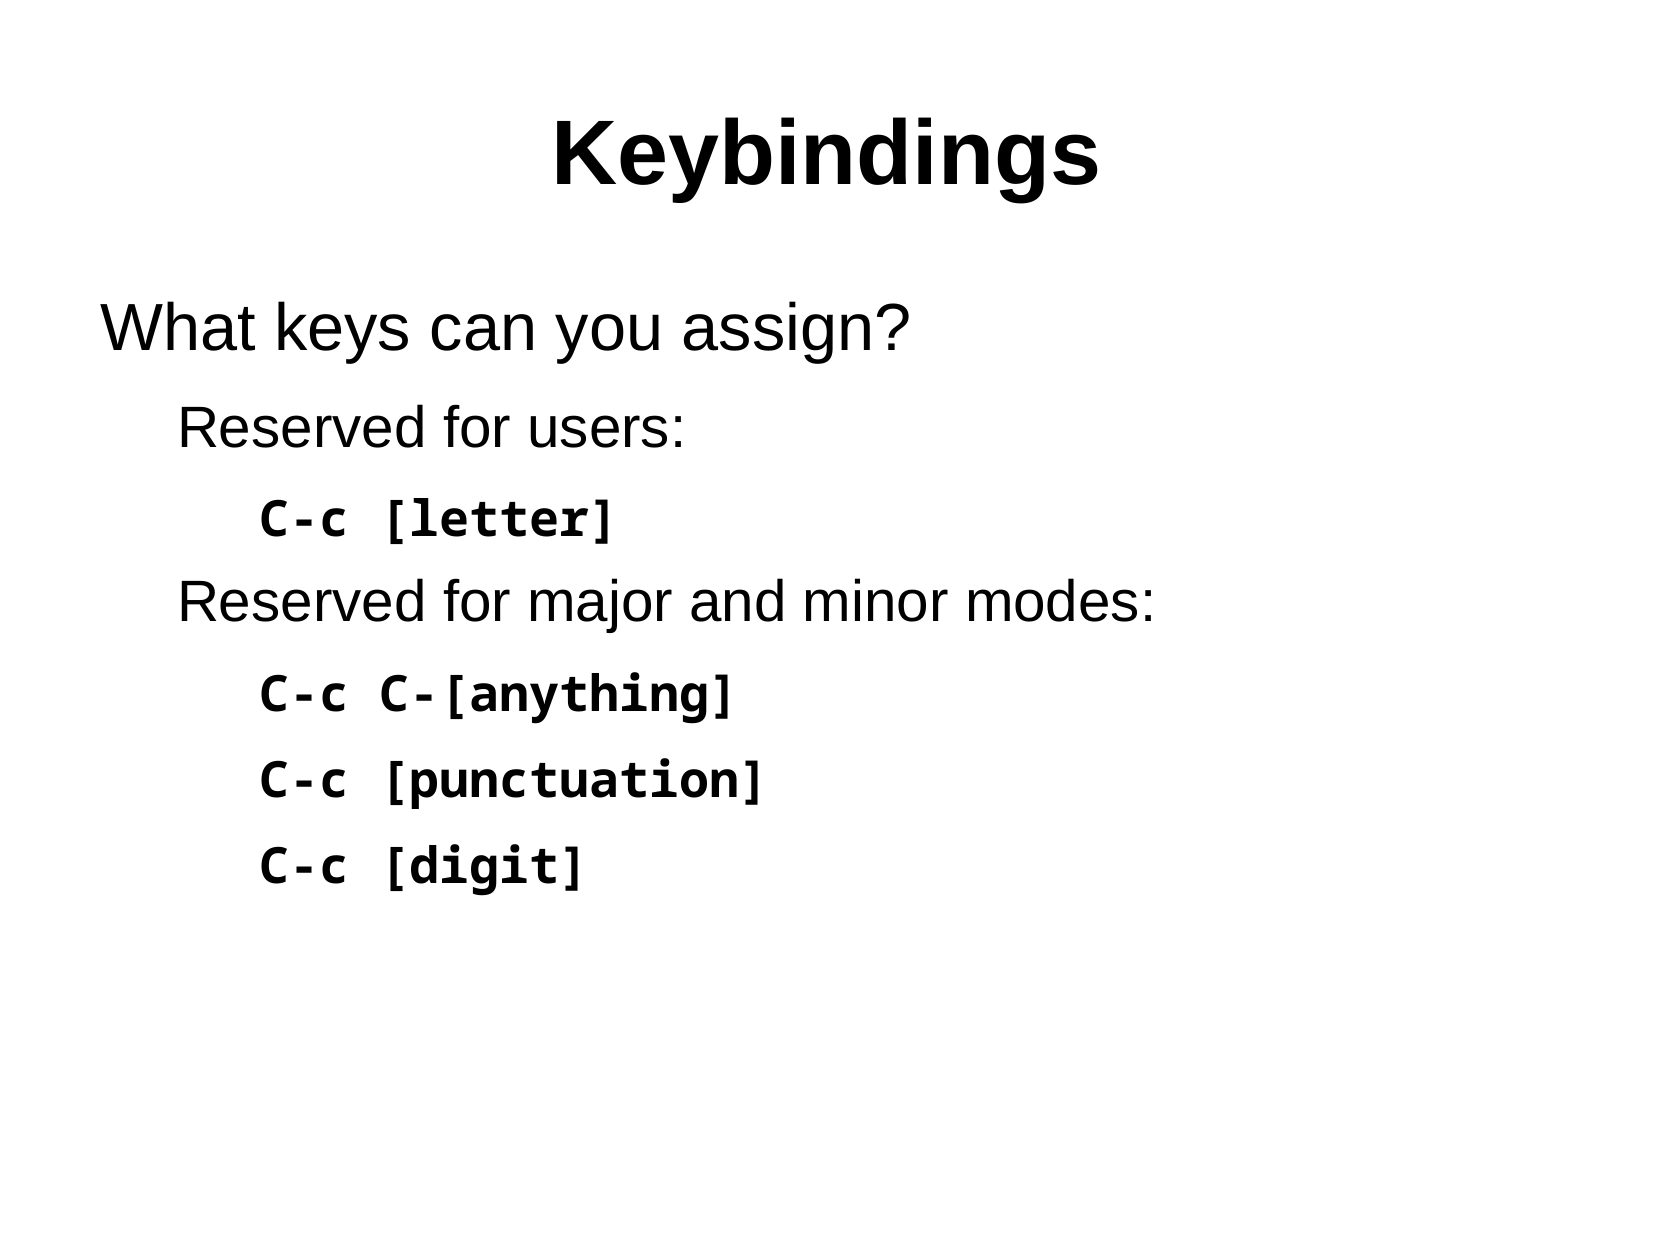

# Keybindings
What keys can you assign?
Reserved for users:
C-c [letter]
Reserved for major and minor modes:
C-c C-[anything]
C-c [punctuation]
C-c [digit]